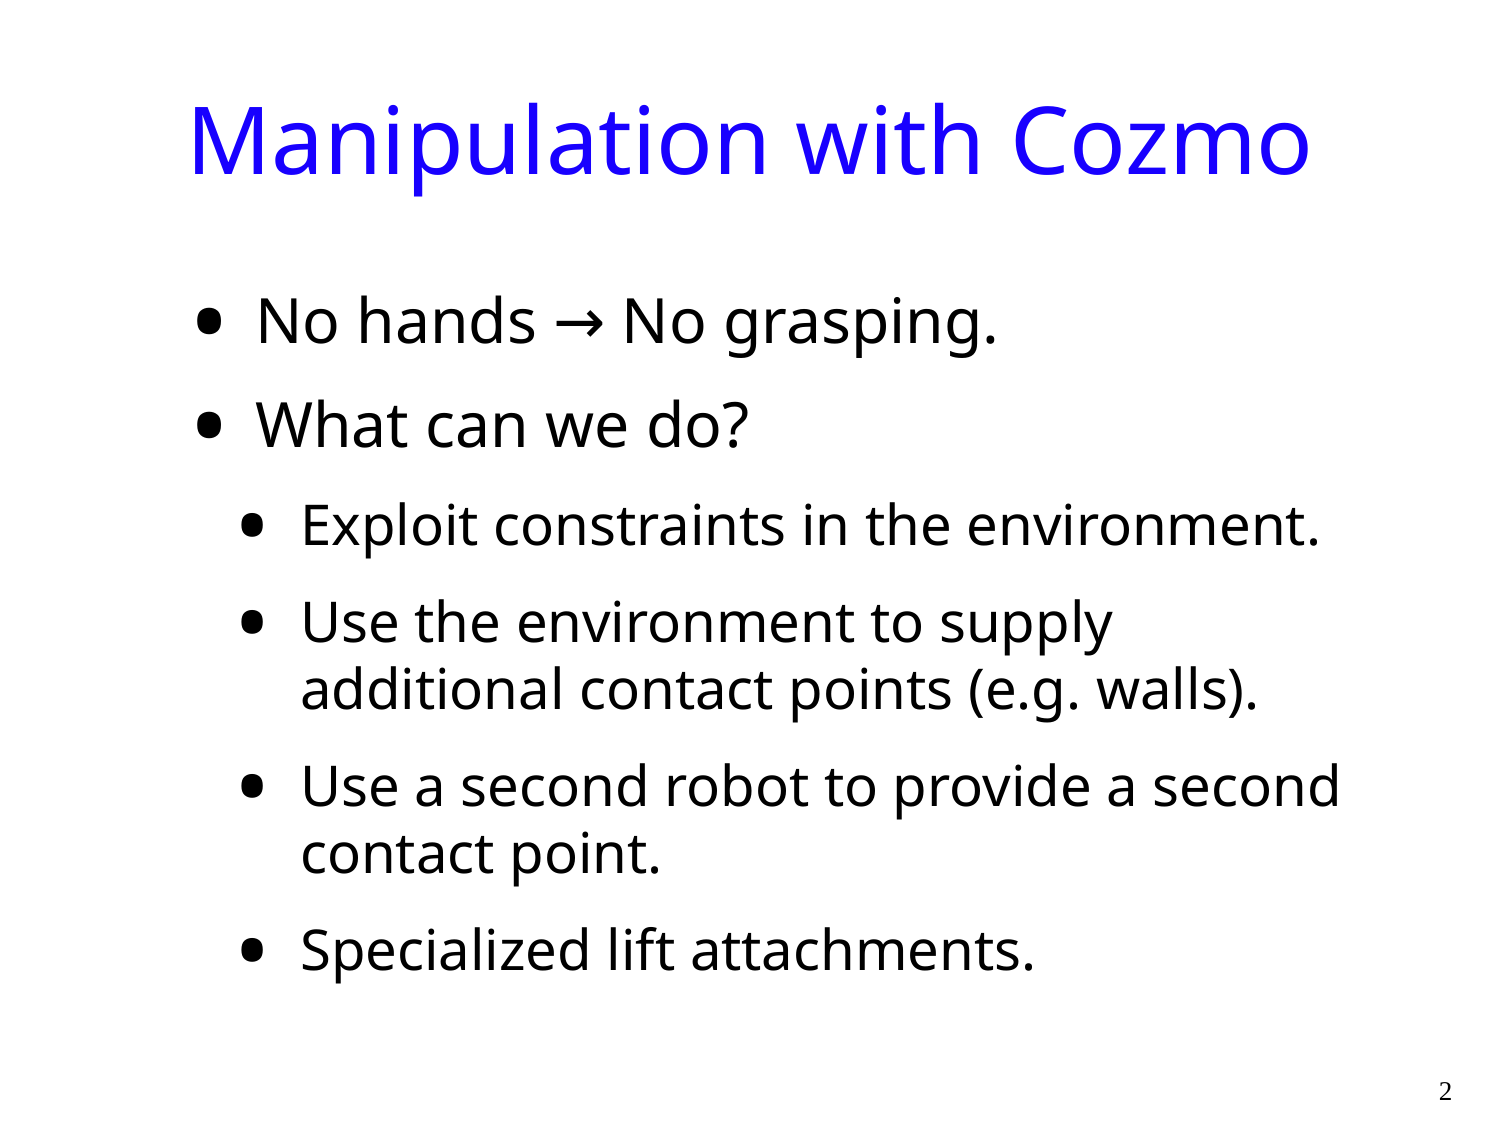

# Manipulation with Cozmo
No hands → No grasping.
What can we do?
Exploit constraints in the environment.
Use the environment to supply additional contact points (e.g. walls).
Use a second robot to provide a second contact point.
Specialized lift attachments.
2